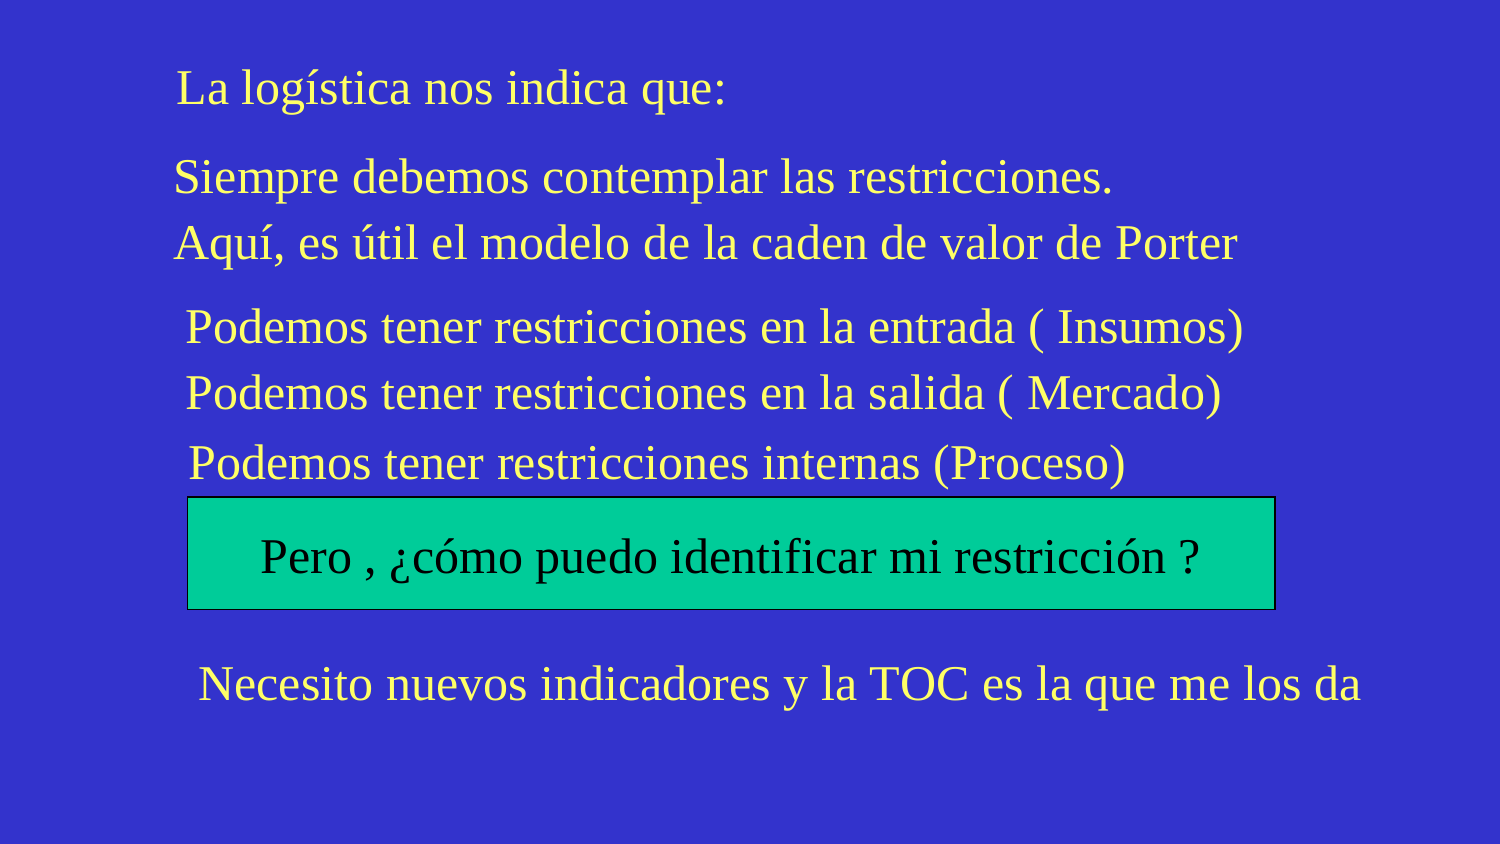

La logística nos indica que:
Siempre debemos contemplar las restricciones.
Aquí, es útil el modelo de la caden de valor de Porter
Podemos tener restricciones en la entrada ( Insumos)
Podemos tener restricciones en la salida ( Mercado)
Podemos tener restricciones internas (Proceso)
Pero , ¿cómo puedo identificar mi restricción ?
Necesito nuevos indicadores y la TOC es la que me los da